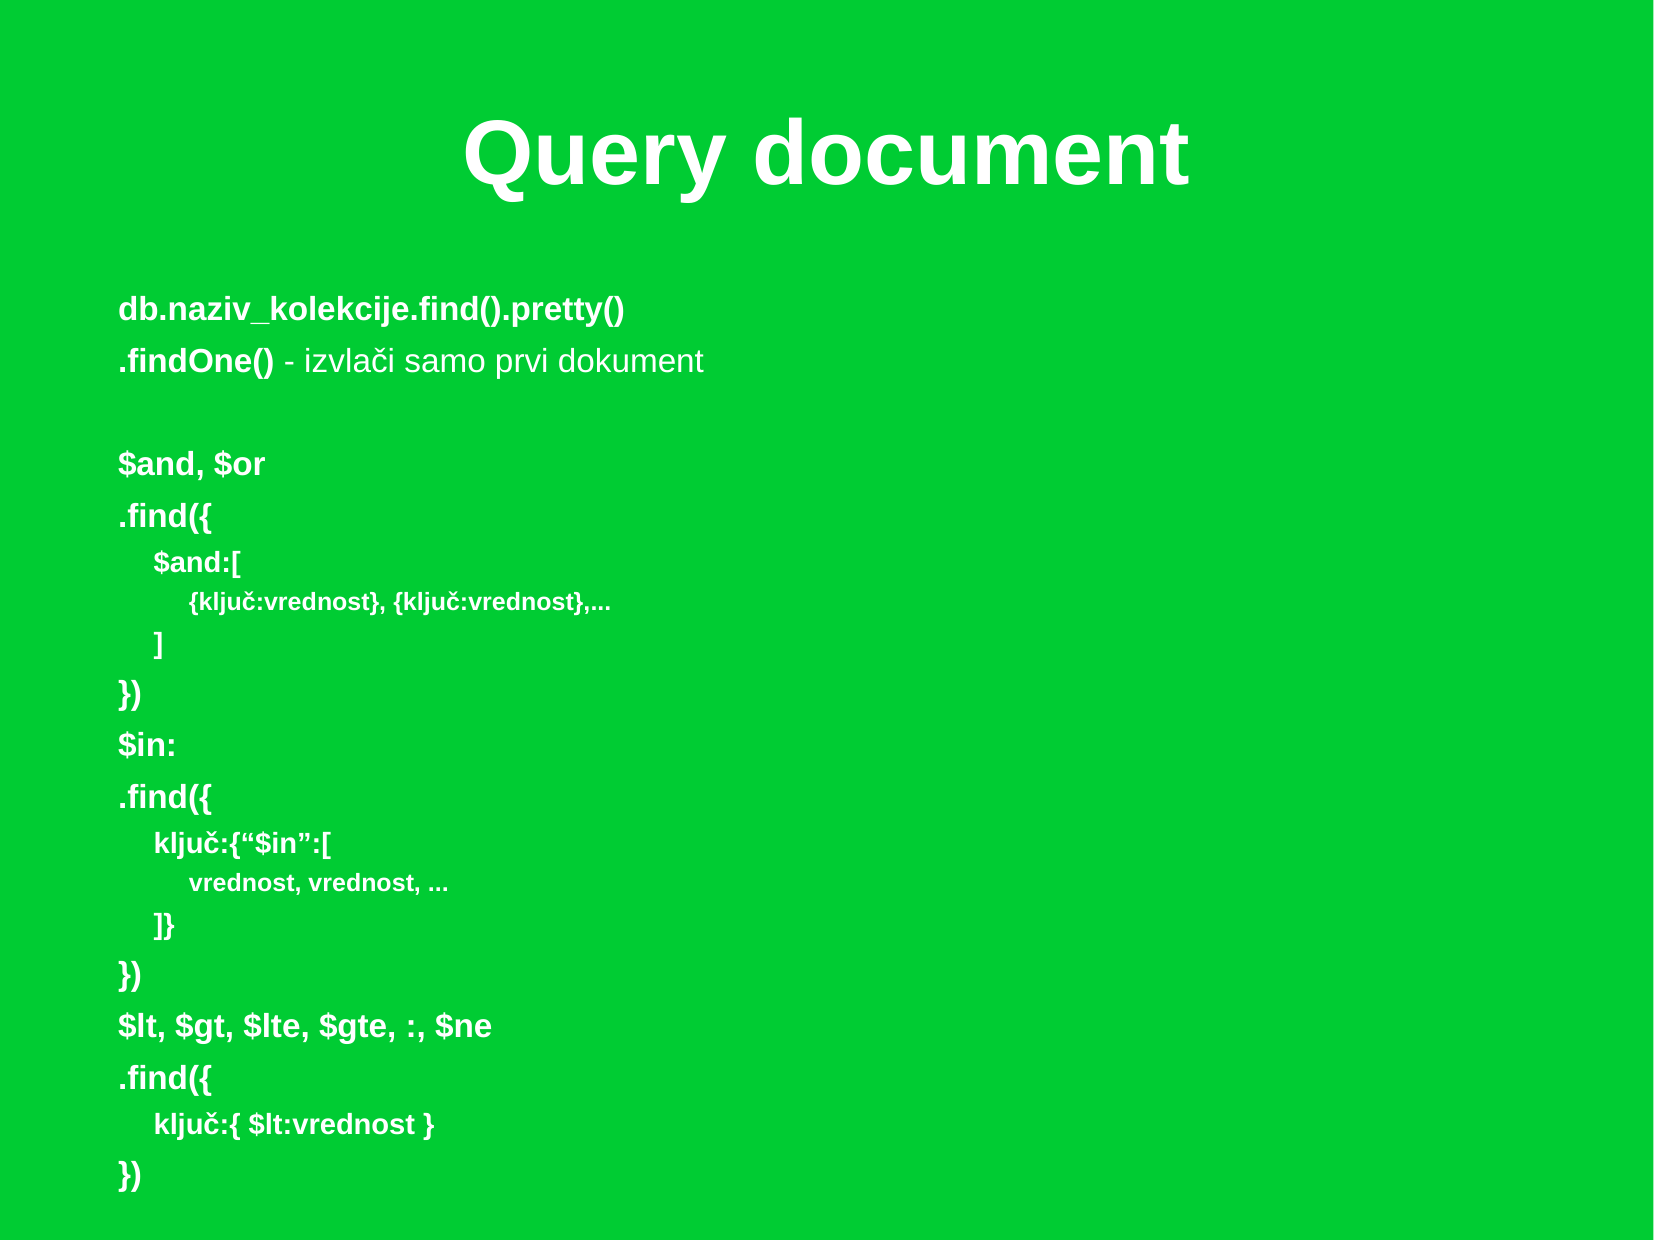

# Query document
db.naziv_kolekcije.find().pretty()
.findOne() - izvlači samo prvi dokument
$and, $or
.find({
$and:[
{ključ:vrednost}, {ključ:vrednost},...
]
})
$in:
.find({
ključ:{“$in”:[
vrednost, vrednost, ...
]}
})
$lt, $gt, $lte, $gte, :, $ne
.find({
ključ:{ $lt:vrednost }
})